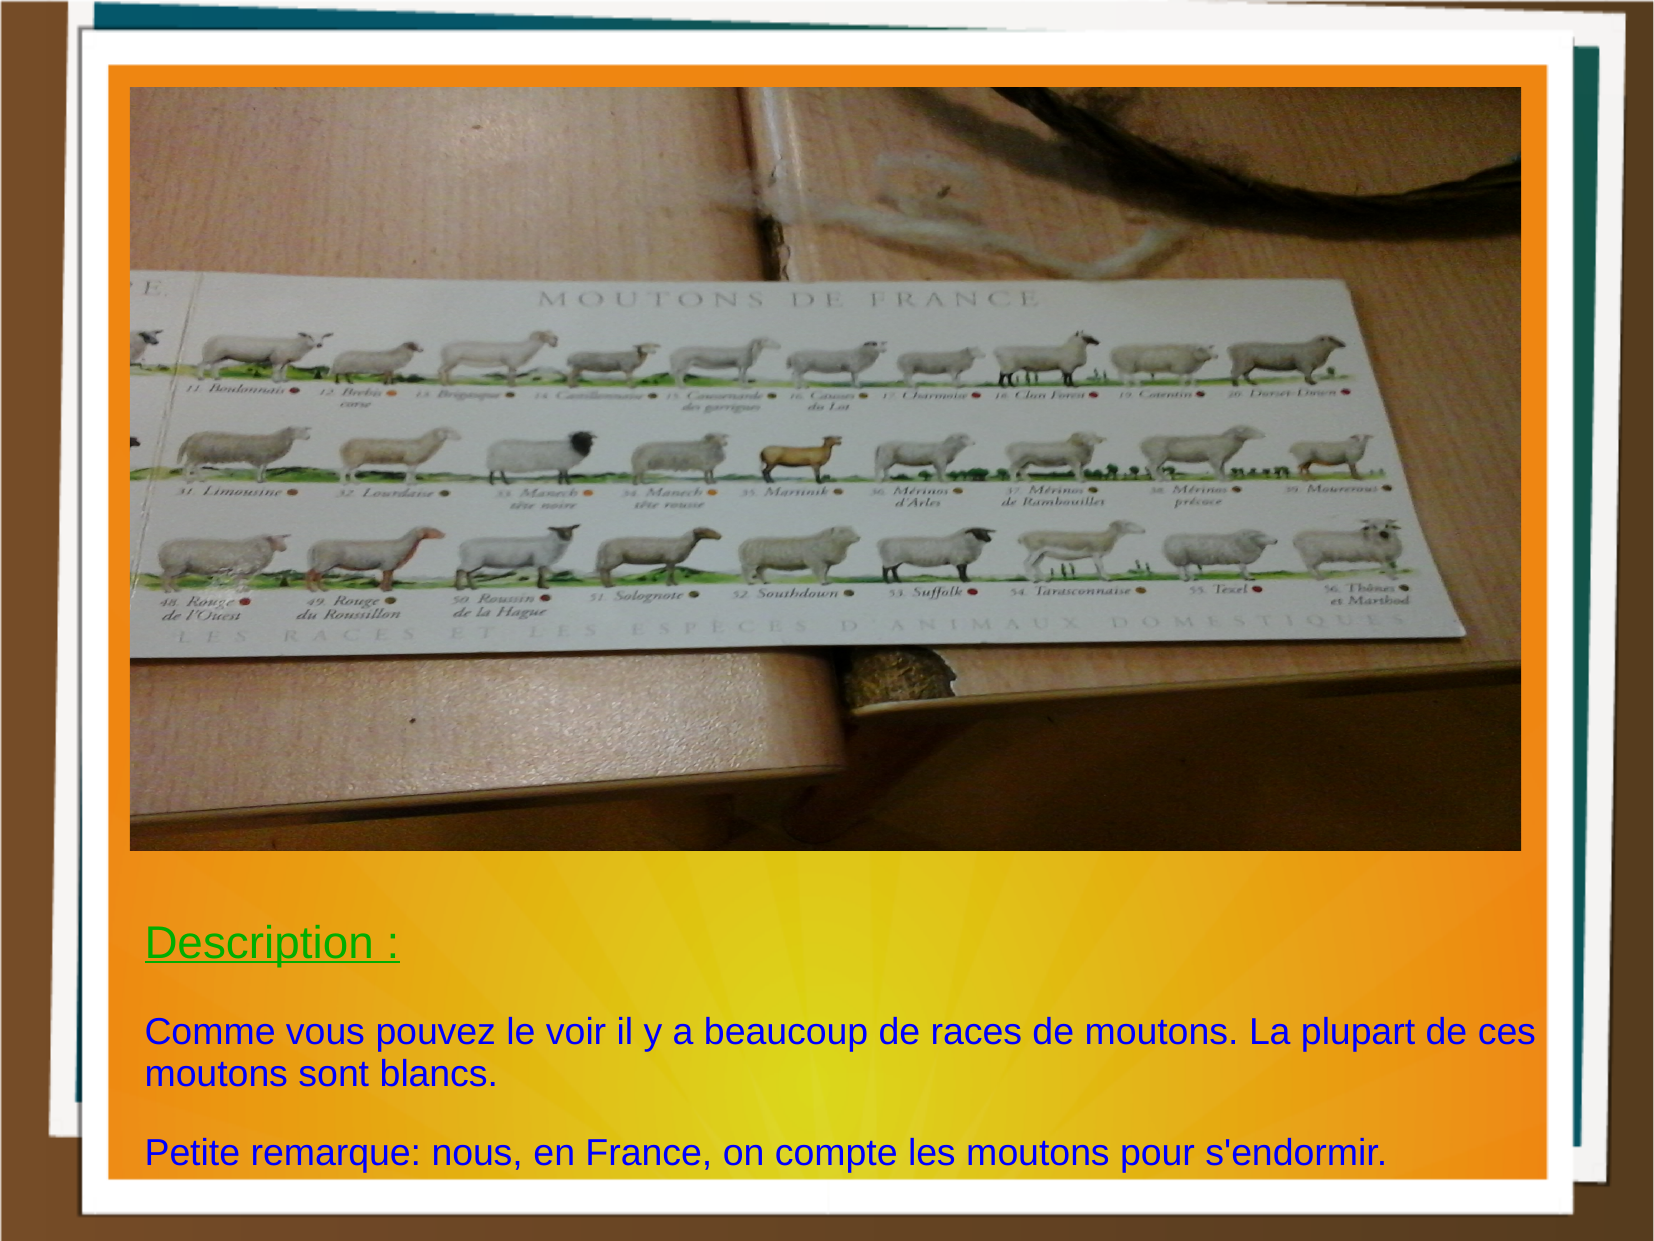

Description :
Comme vous pouvez le voir il y a beaucoup de races de moutons. La plupart de ces moutons sont blancs.
Petite remarque: nous, en France, on compte les moutons pour s'endormir.